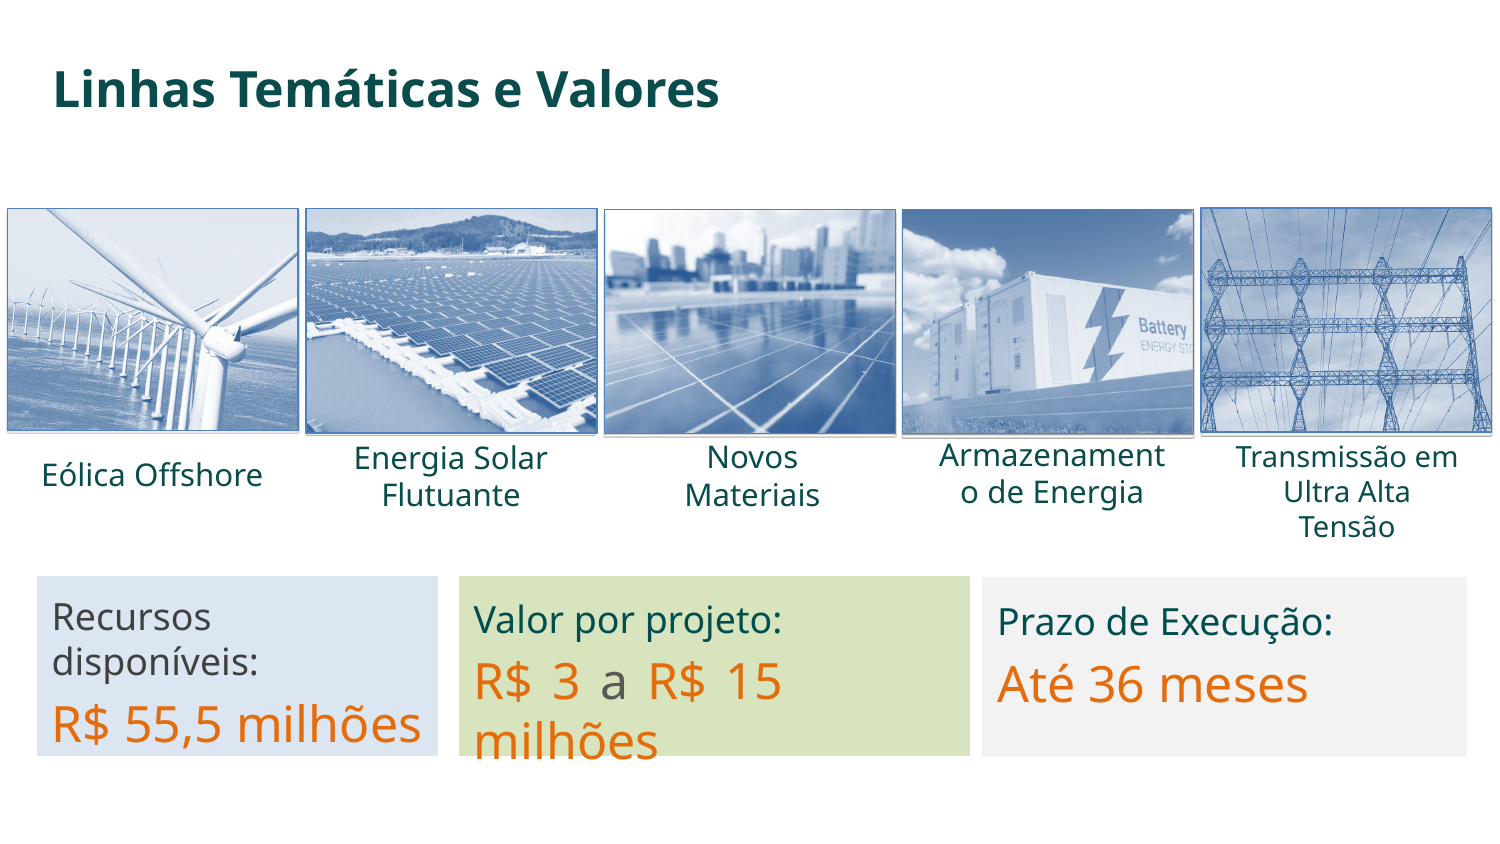

Linhas Temáticas e Valores
Armazenamento de Energia
Novos Materiais
Energia Solar Flutuante
Transmissão em Ultra Alta Tensão
Eólica Offshore
Recursos disponíveis:
R$ 55,5 milhões
Valor por projeto:
R$ 3 a R$ 15 milhões
Prazo de Execução:
Até 36 meses